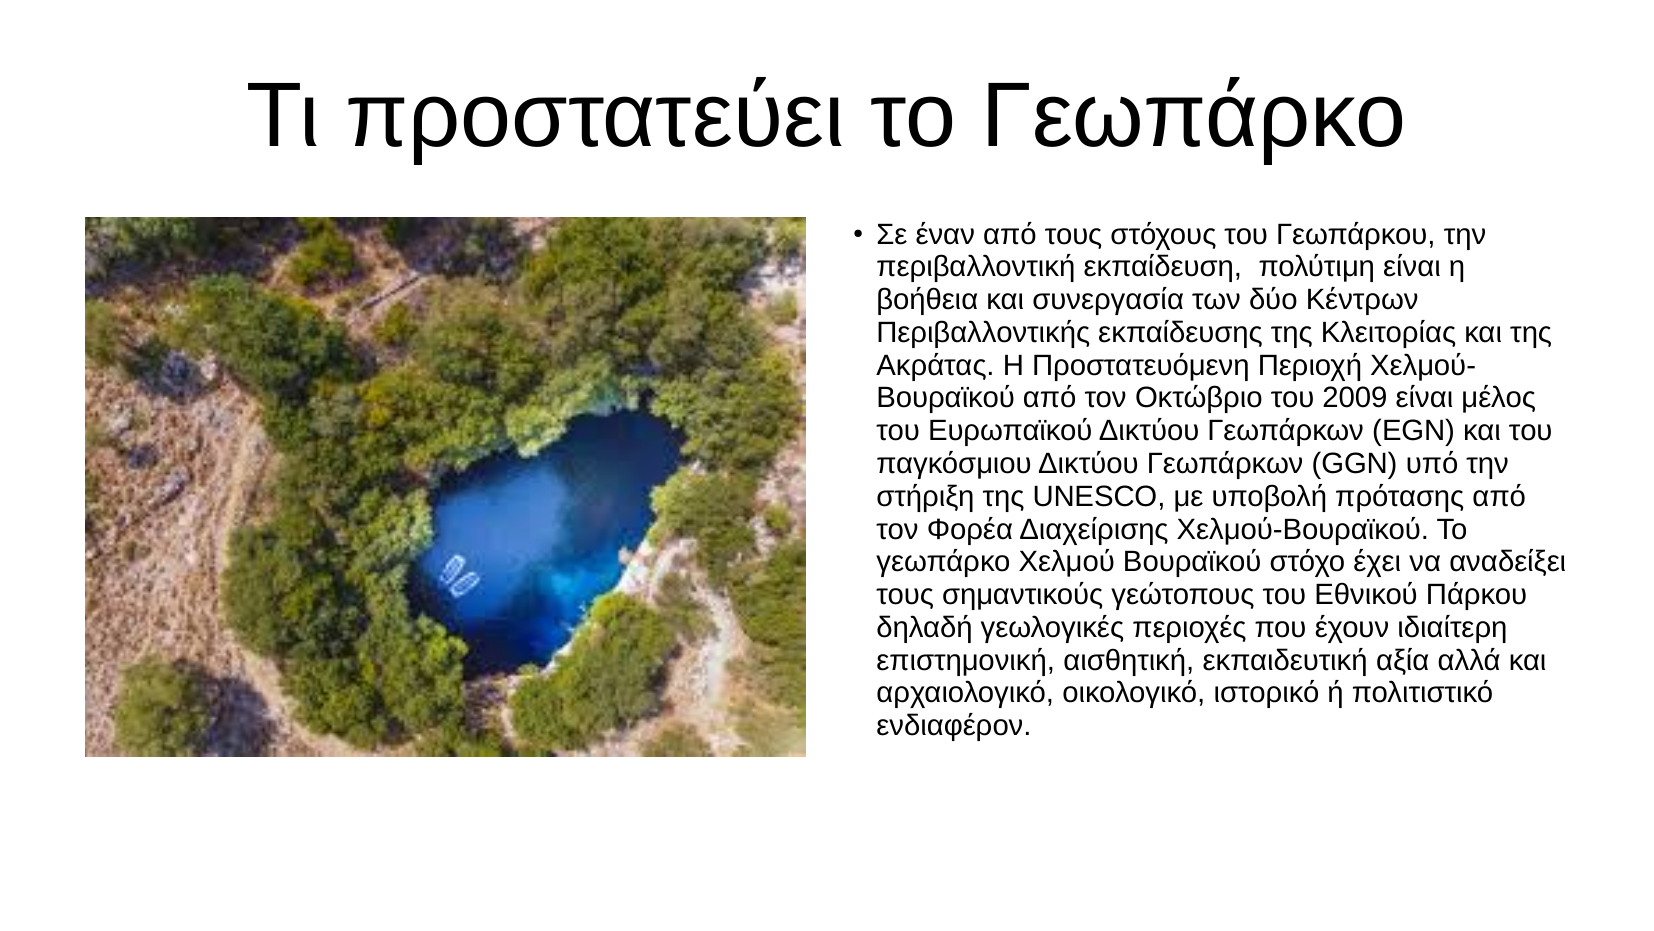

# Τι προστατεύει το Γεωπάρκο
Σε έναν από τους στόχους του Γεωπάρκου, την περιβαλλοντική εκπαίδευση, πολύτιμη είναι η βοήθεια και συνεργασία των δύο Κέντρων Περιβαλλοντικής εκπαίδευσης της Κλειτορίας και της Ακράτας. Η Προστατευόμενη Περιοχή Χελμού-Βουραϊκού από τον Οκτώβριο του 2009 είναι μέλος του Ευρωπαϊκού Δικτύου Γεωπάρκων (EGN) και του παγκόσμιου Δικτύου Γεωπάρκων (GGN) υπό την στήριξη της UNESCO, με υποβολή πρότασης από τον Φορέα Διαχείρισης Χελμού-Βουραϊκού. Το γεωπάρκο Χελμού Βουραϊκού στόχο έχει να αναδείξει τους σημαντικούς γεώτοπους του Εθνικού Πάρκου δηλαδή γεωλογικές περιοχές που έχουν ιδιαίτερη επιστημονική, αισθητική, εκπαιδευτική αξία αλλά και αρχαιολογικό, οικολογικό, ιστορικό ή πολιτιστικό ενδιαφέρον.